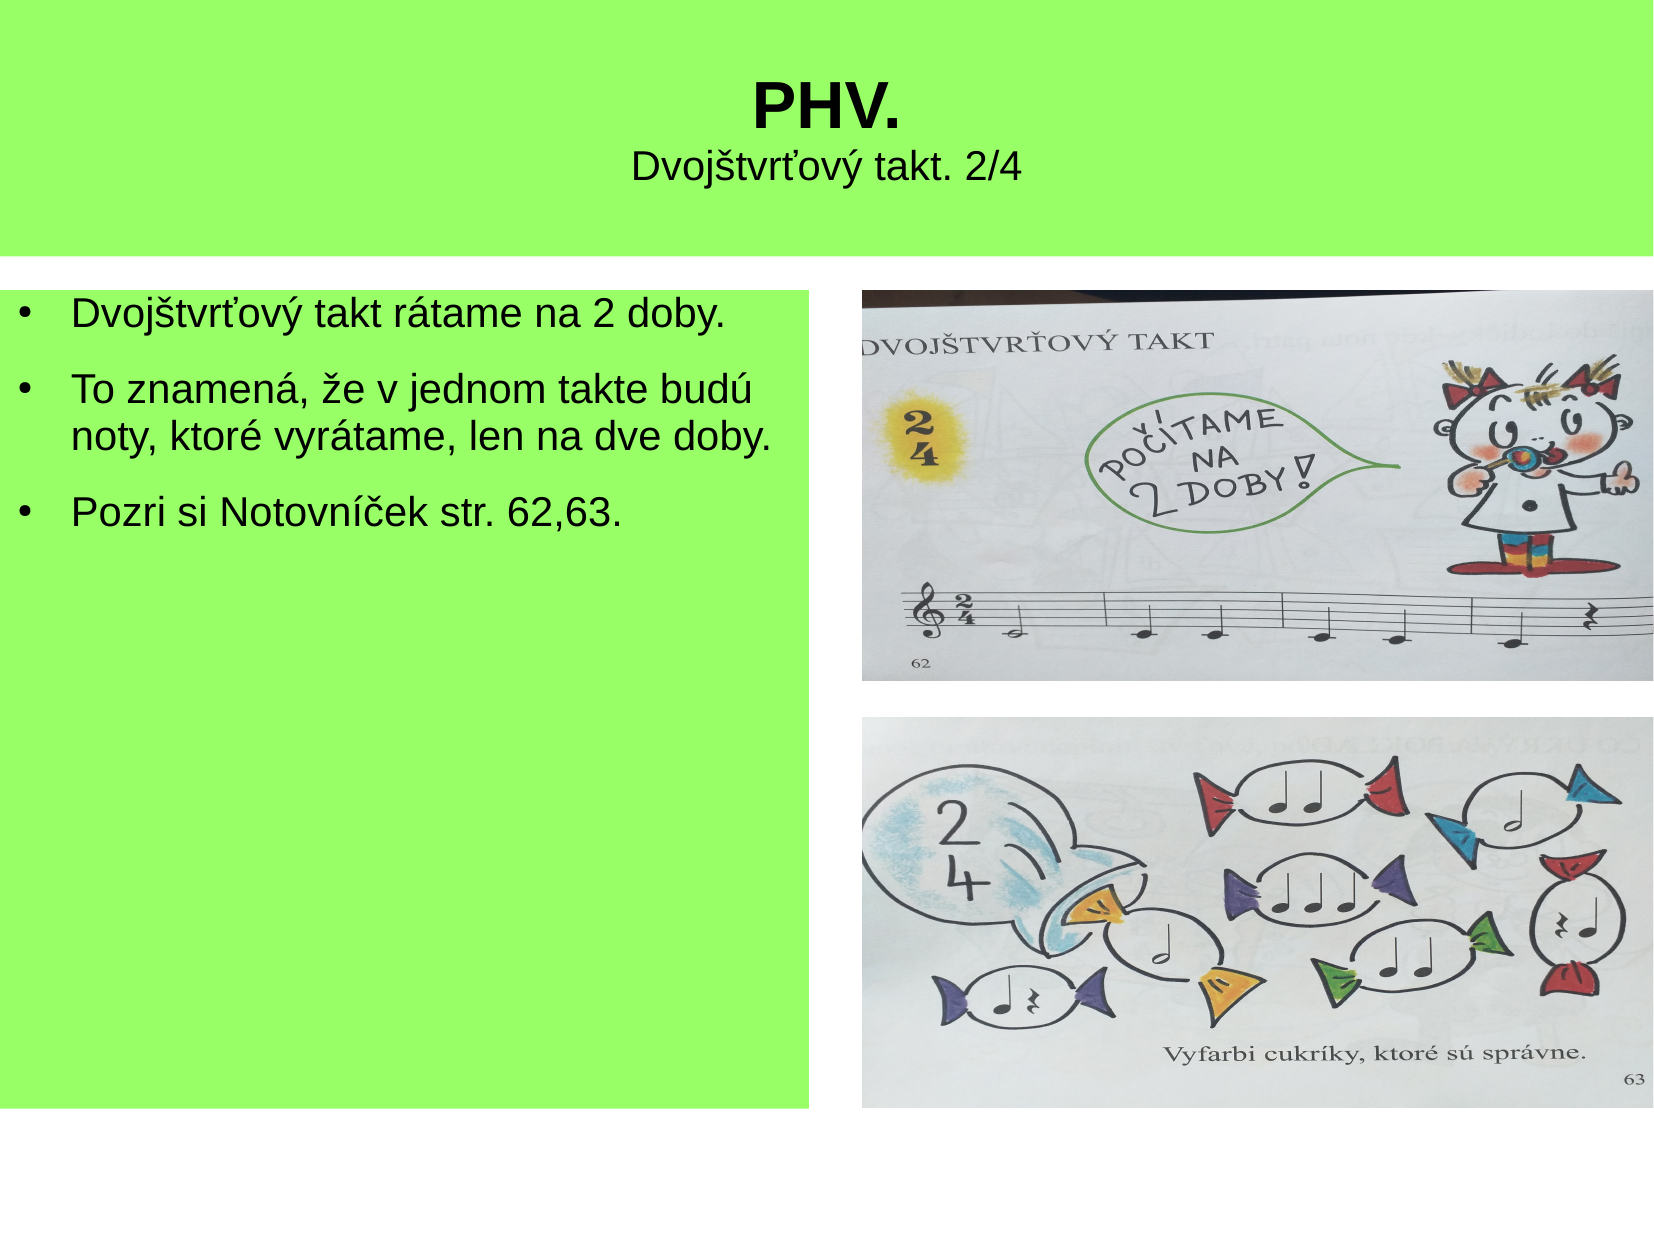

# PHV. Dvojštvrťový takt. 2/4
Dvojštvrťový takt rátame na 2 doby.
To znamená, že v jednom takte budú noty, ktoré vyrátame, len na dve doby.
Pozri si Notovníček str. 62,63.